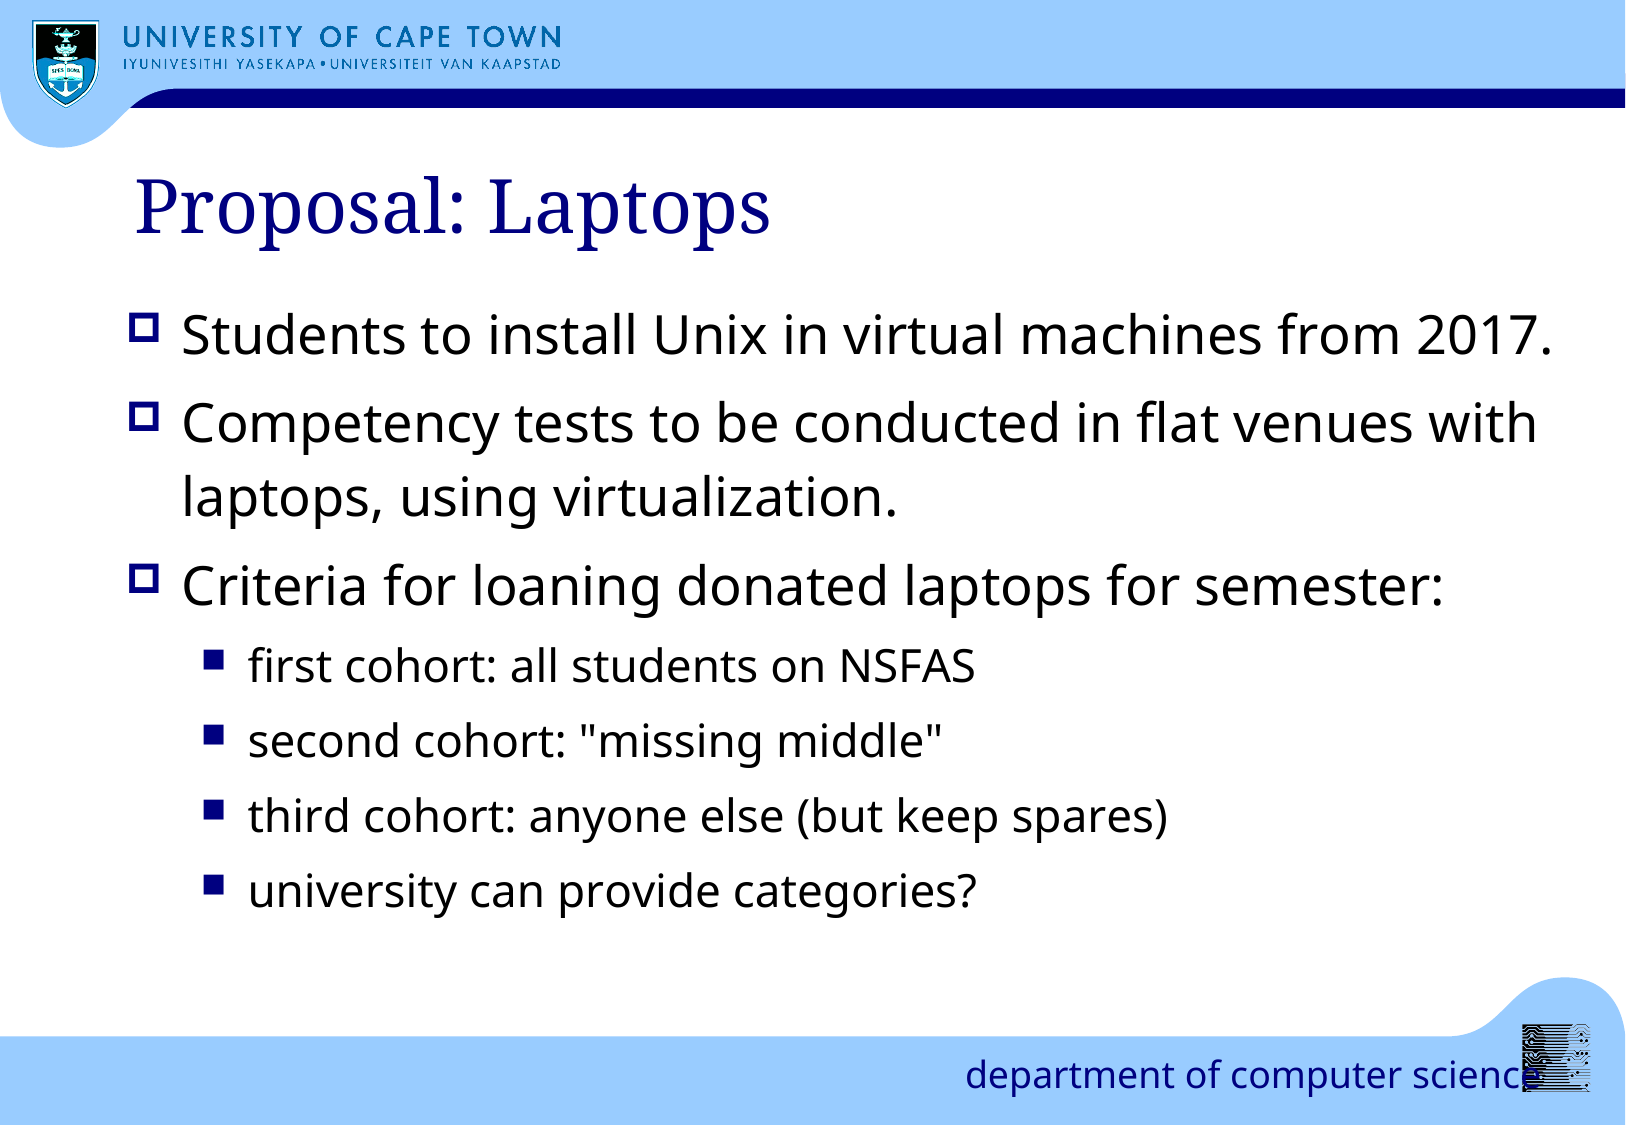

# Proposal: Laptops
Students to install Unix in virtual machines from 2017.
Competency tests to be conducted in flat venues with laptops, using virtualization.
Criteria for loaning donated laptops for semester:
first cohort: all students on NSFAS
second cohort: "missing middle"
third cohort: anyone else (but keep spares)
university can provide categories?